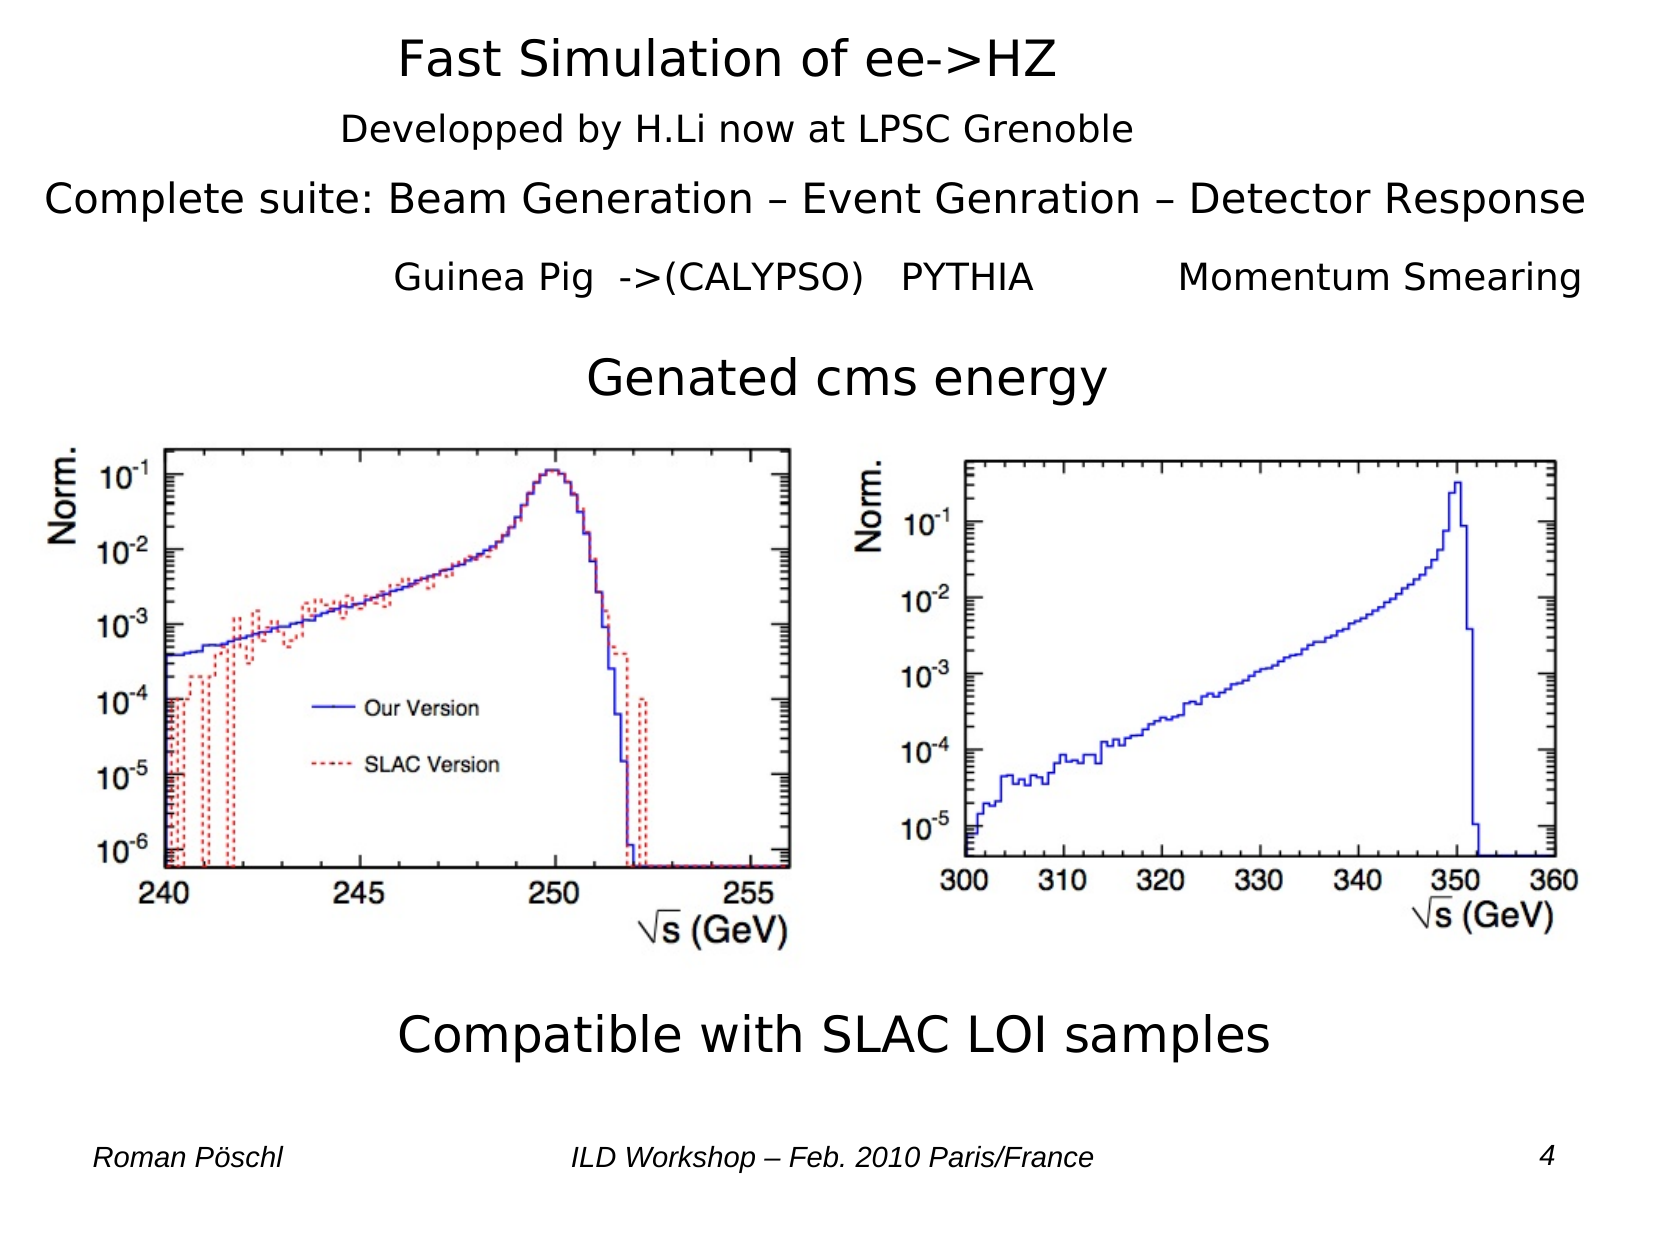

Fast Simulation of ee->HZ
Developped by H.Li now at LPSC Grenoble
Complete suite: Beam Generation – Event Genration – Detector Response
Guinea Pig ->(CALYPSO) PYTHIA Momentum Smearing
Genated cms energy
Compatible with SLAC LOI samples